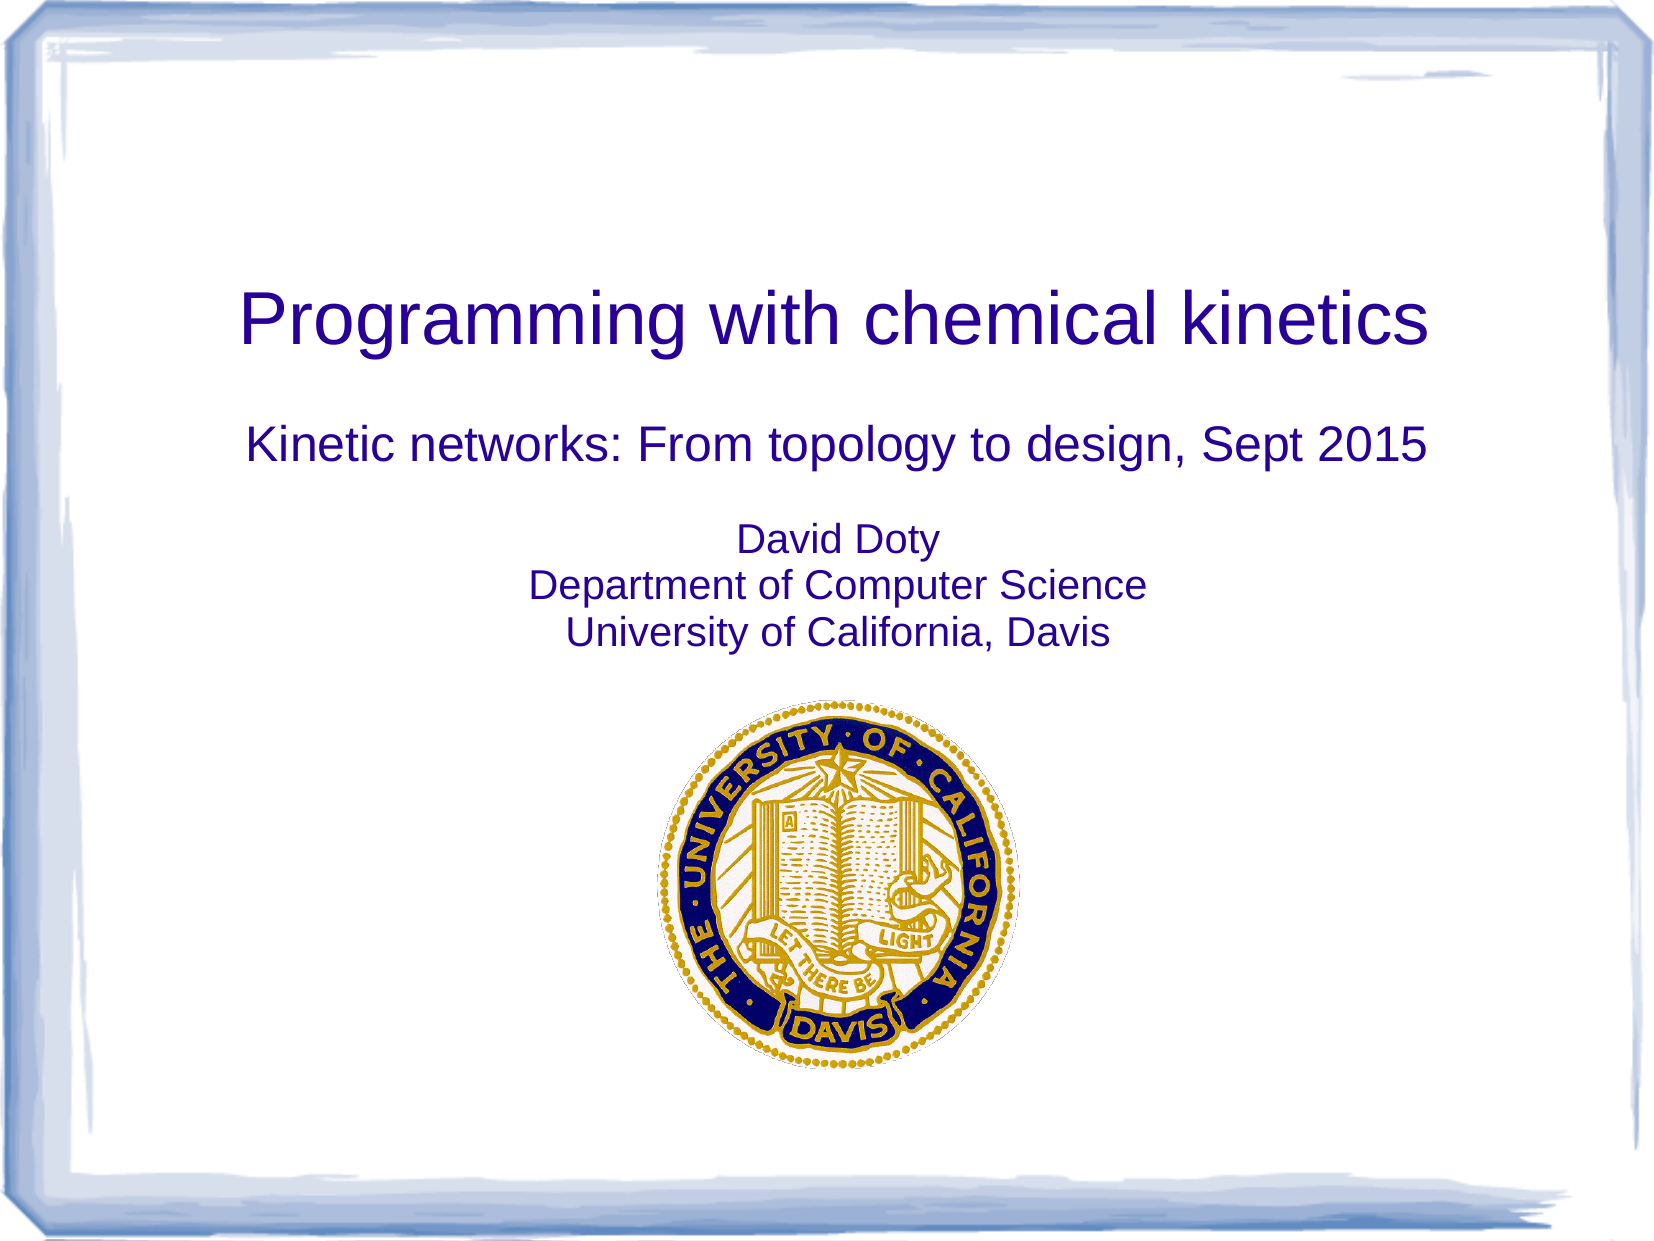

Programming with chemical kinetics
Kinetic networks: From topology to design, Sept 2015
# David Doty
Department of Computer Science
University of California, Davis